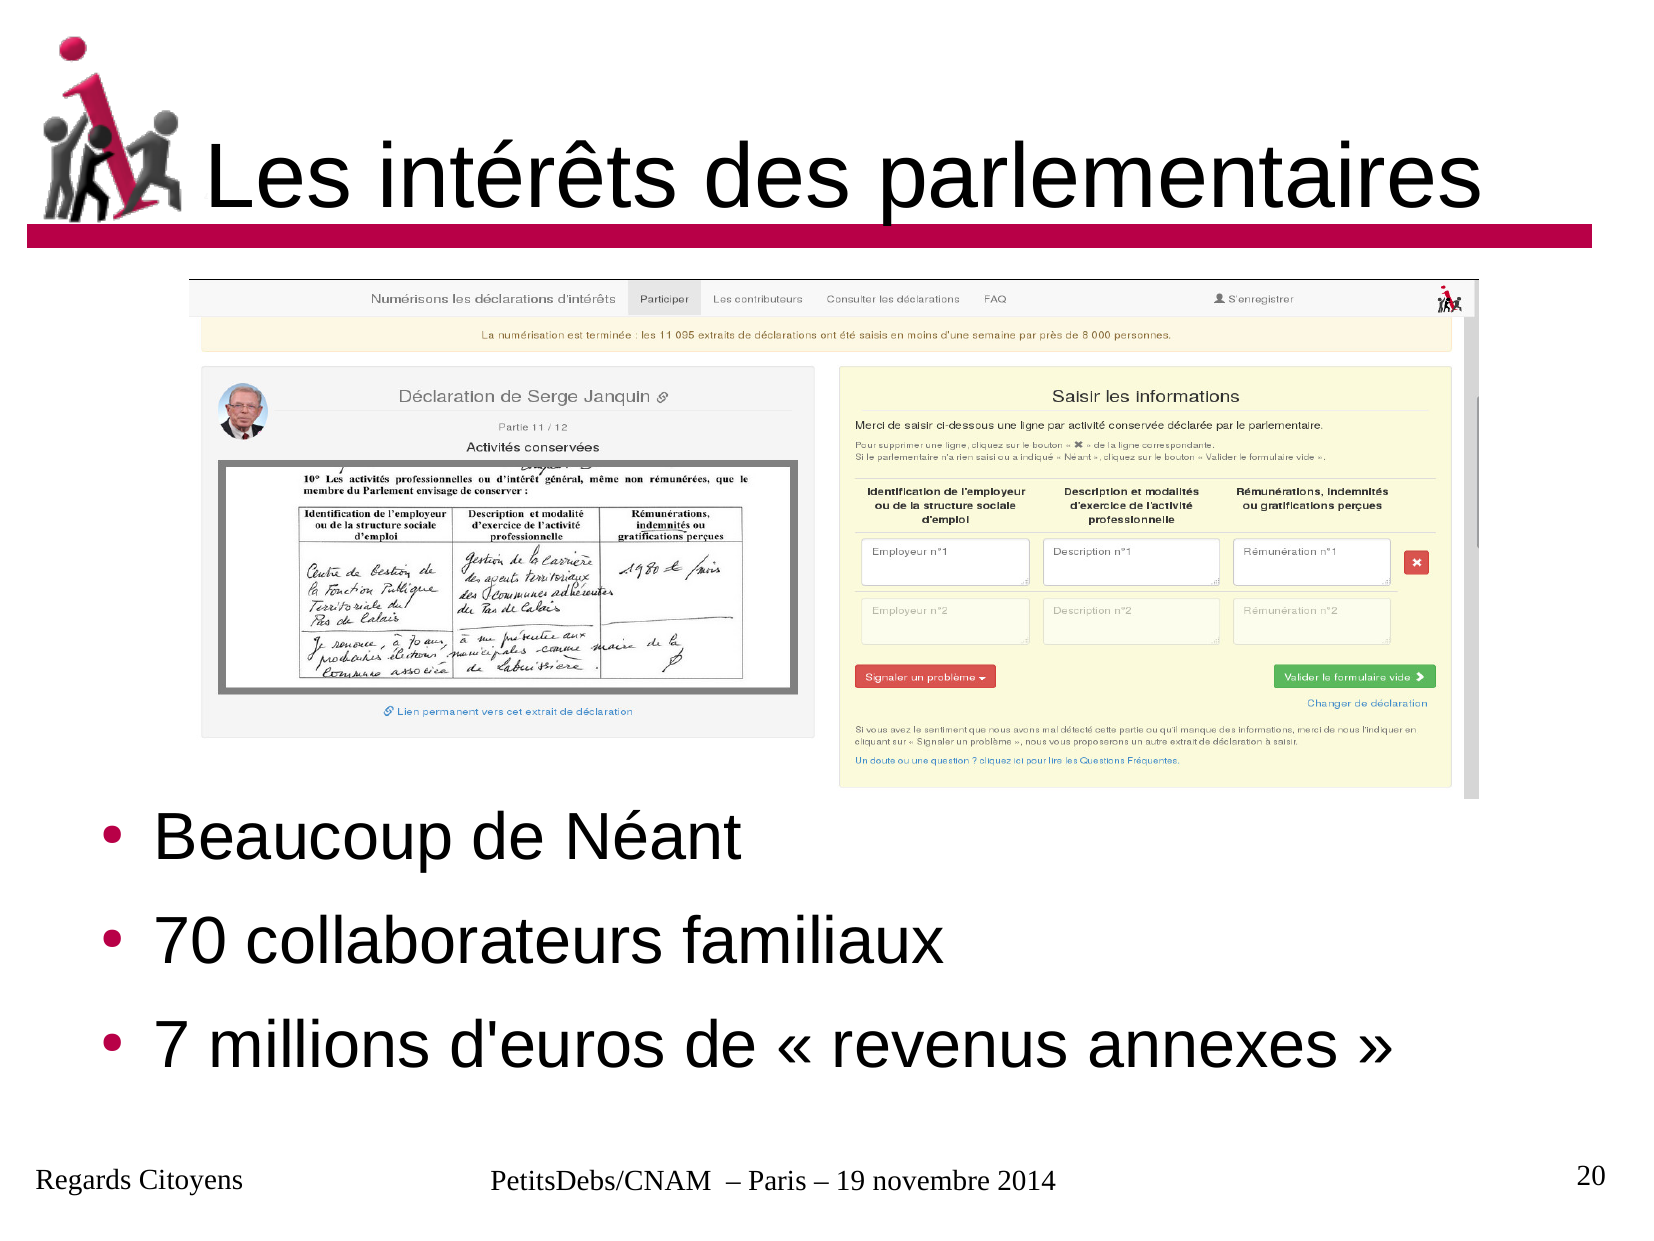

# Les intérêts des parlementaires
Beaucoup de Néant
70 collaborateurs familiaux
7 millions d'euros de « revenus annexes »
20